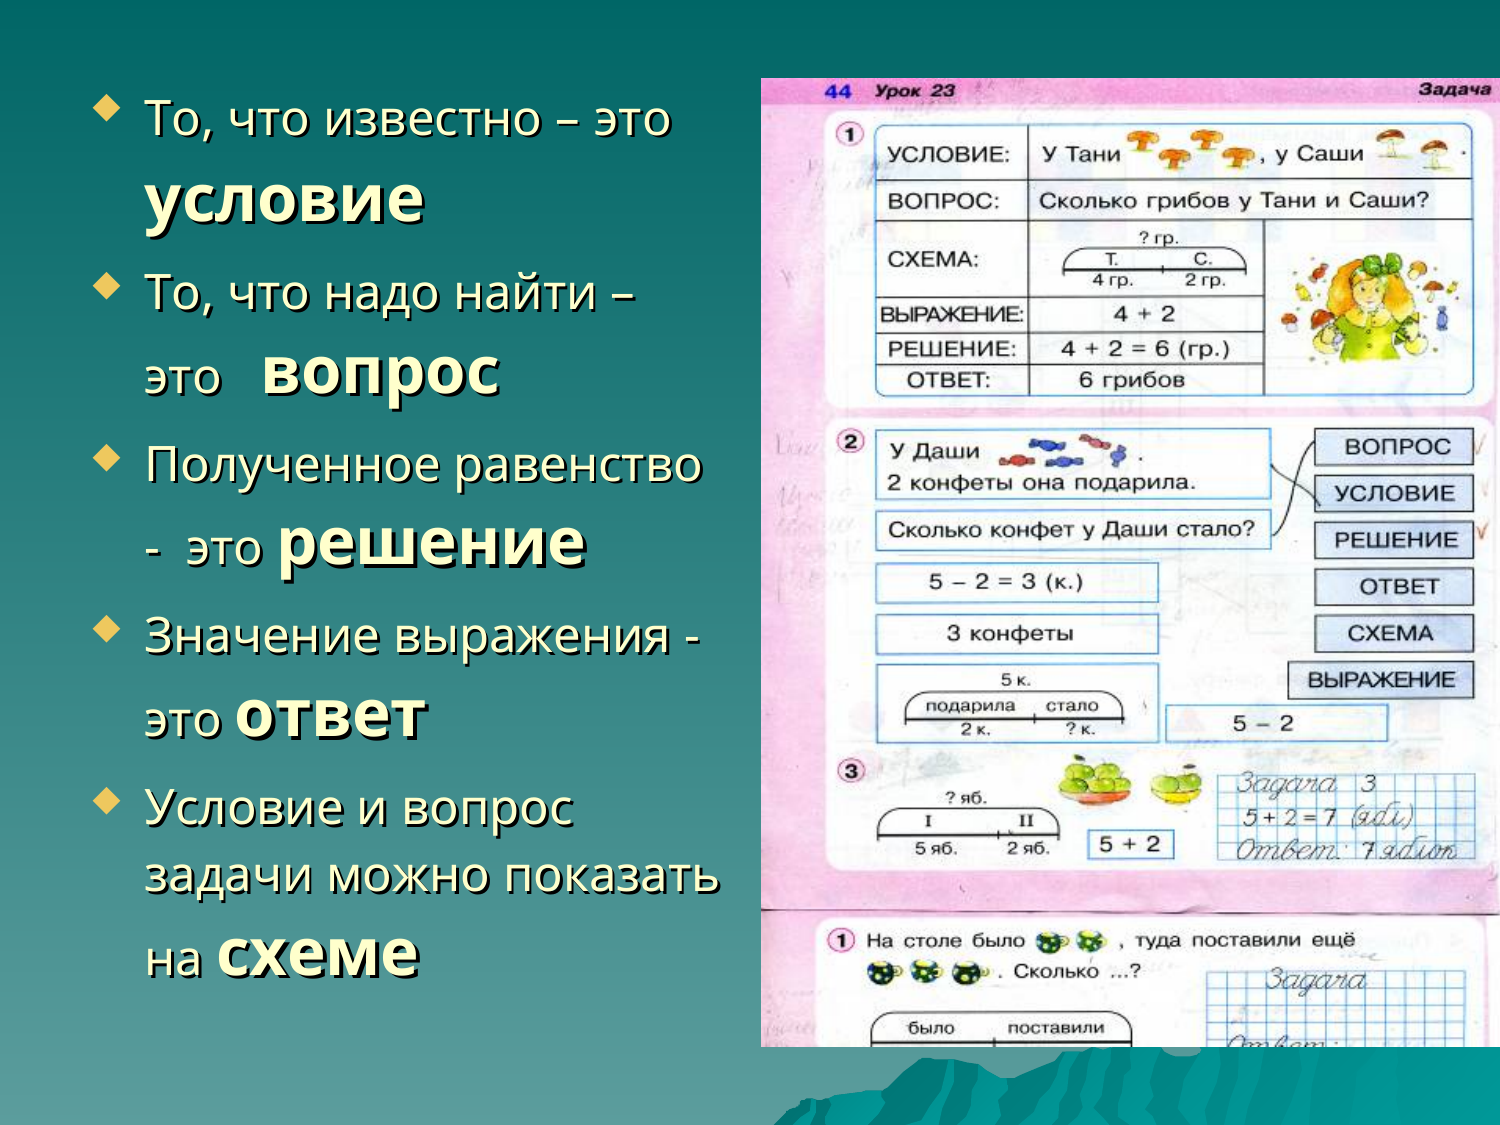

#
То, что известно – это условие
То, что надо найти – это вопрос
Полученное равенство - это решение
Значение выражения - это ответ
Условие и вопрос задачи можно показать на схеме